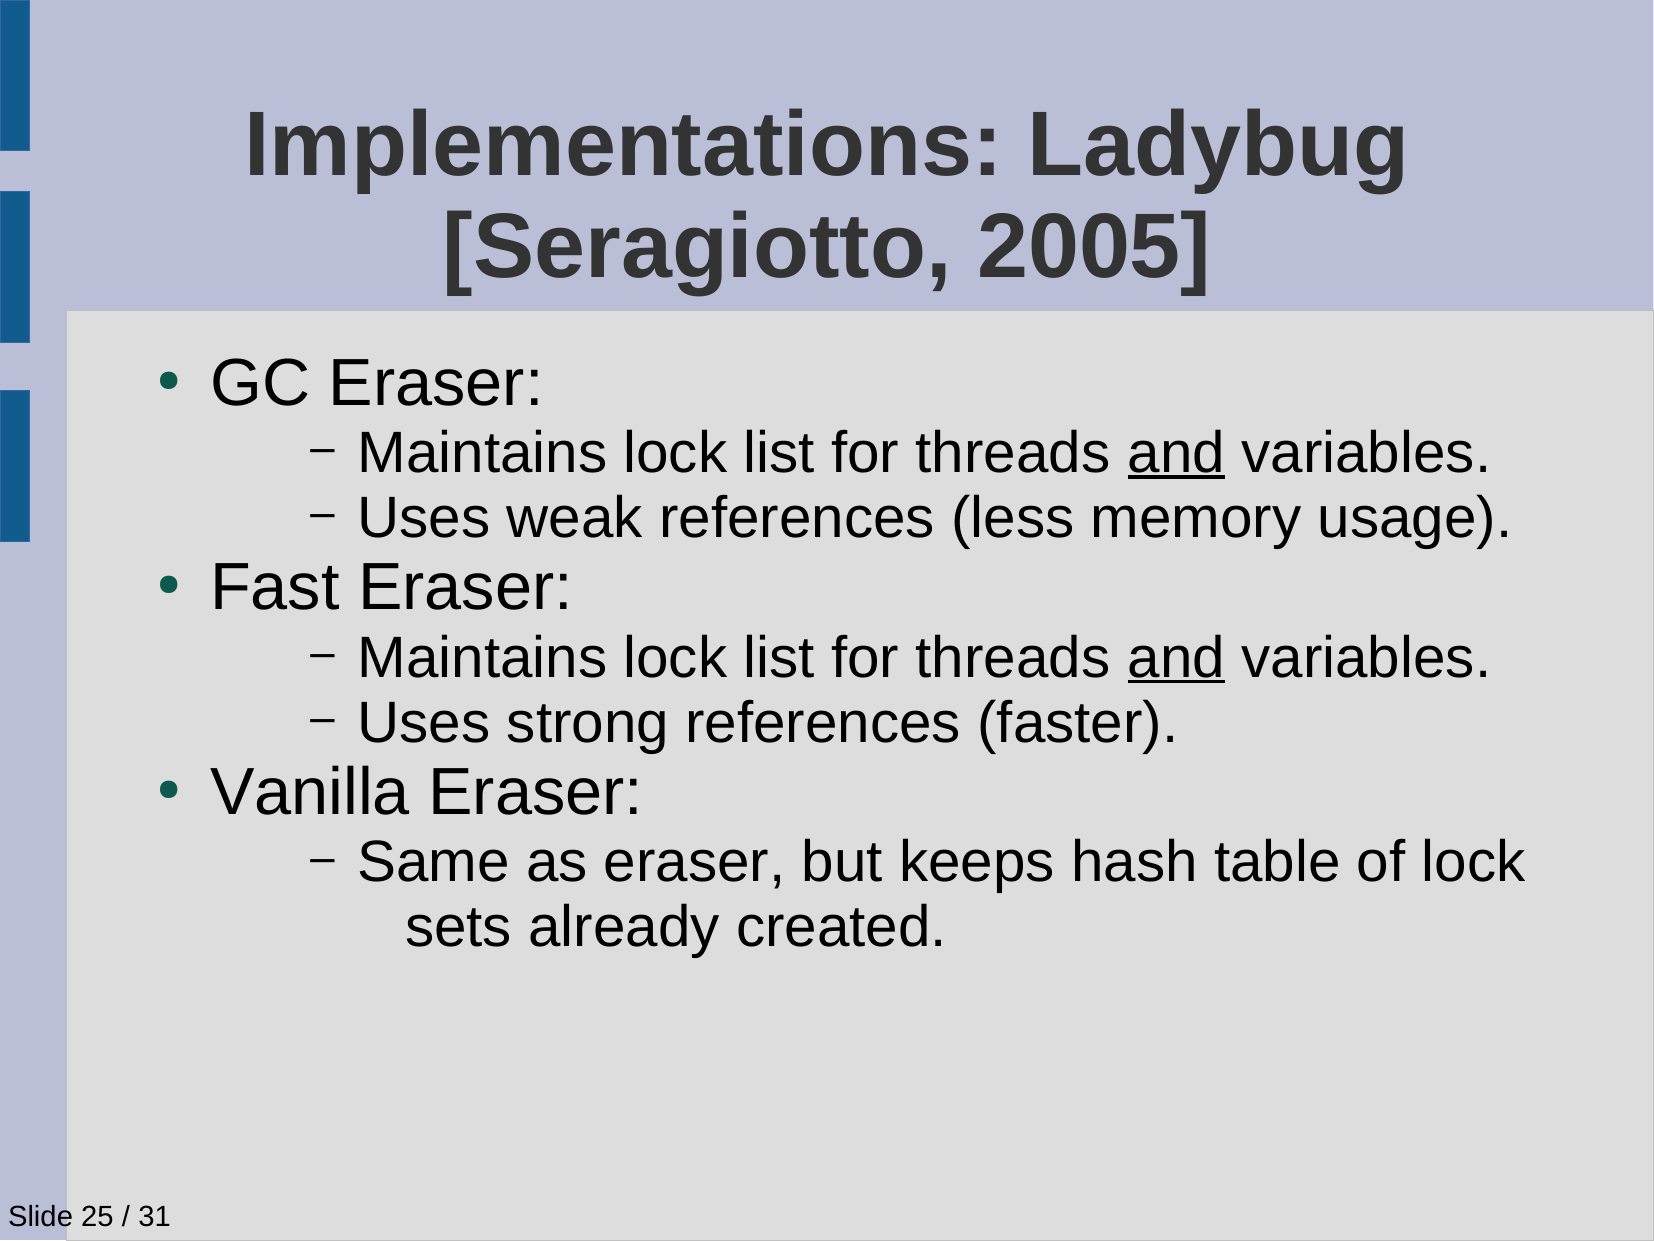

# Implementations: Ladybug [Seragiotto, 2005]
GC Eraser:
Maintains lock list for threads and variables.
Uses weak references (less memory usage).
Fast Eraser:
Maintains lock list for threads and variables.
Uses strong references (faster).
Vanilla Eraser:
Same as eraser, but keeps hash table of lock sets already created.
Slide 25 / 31